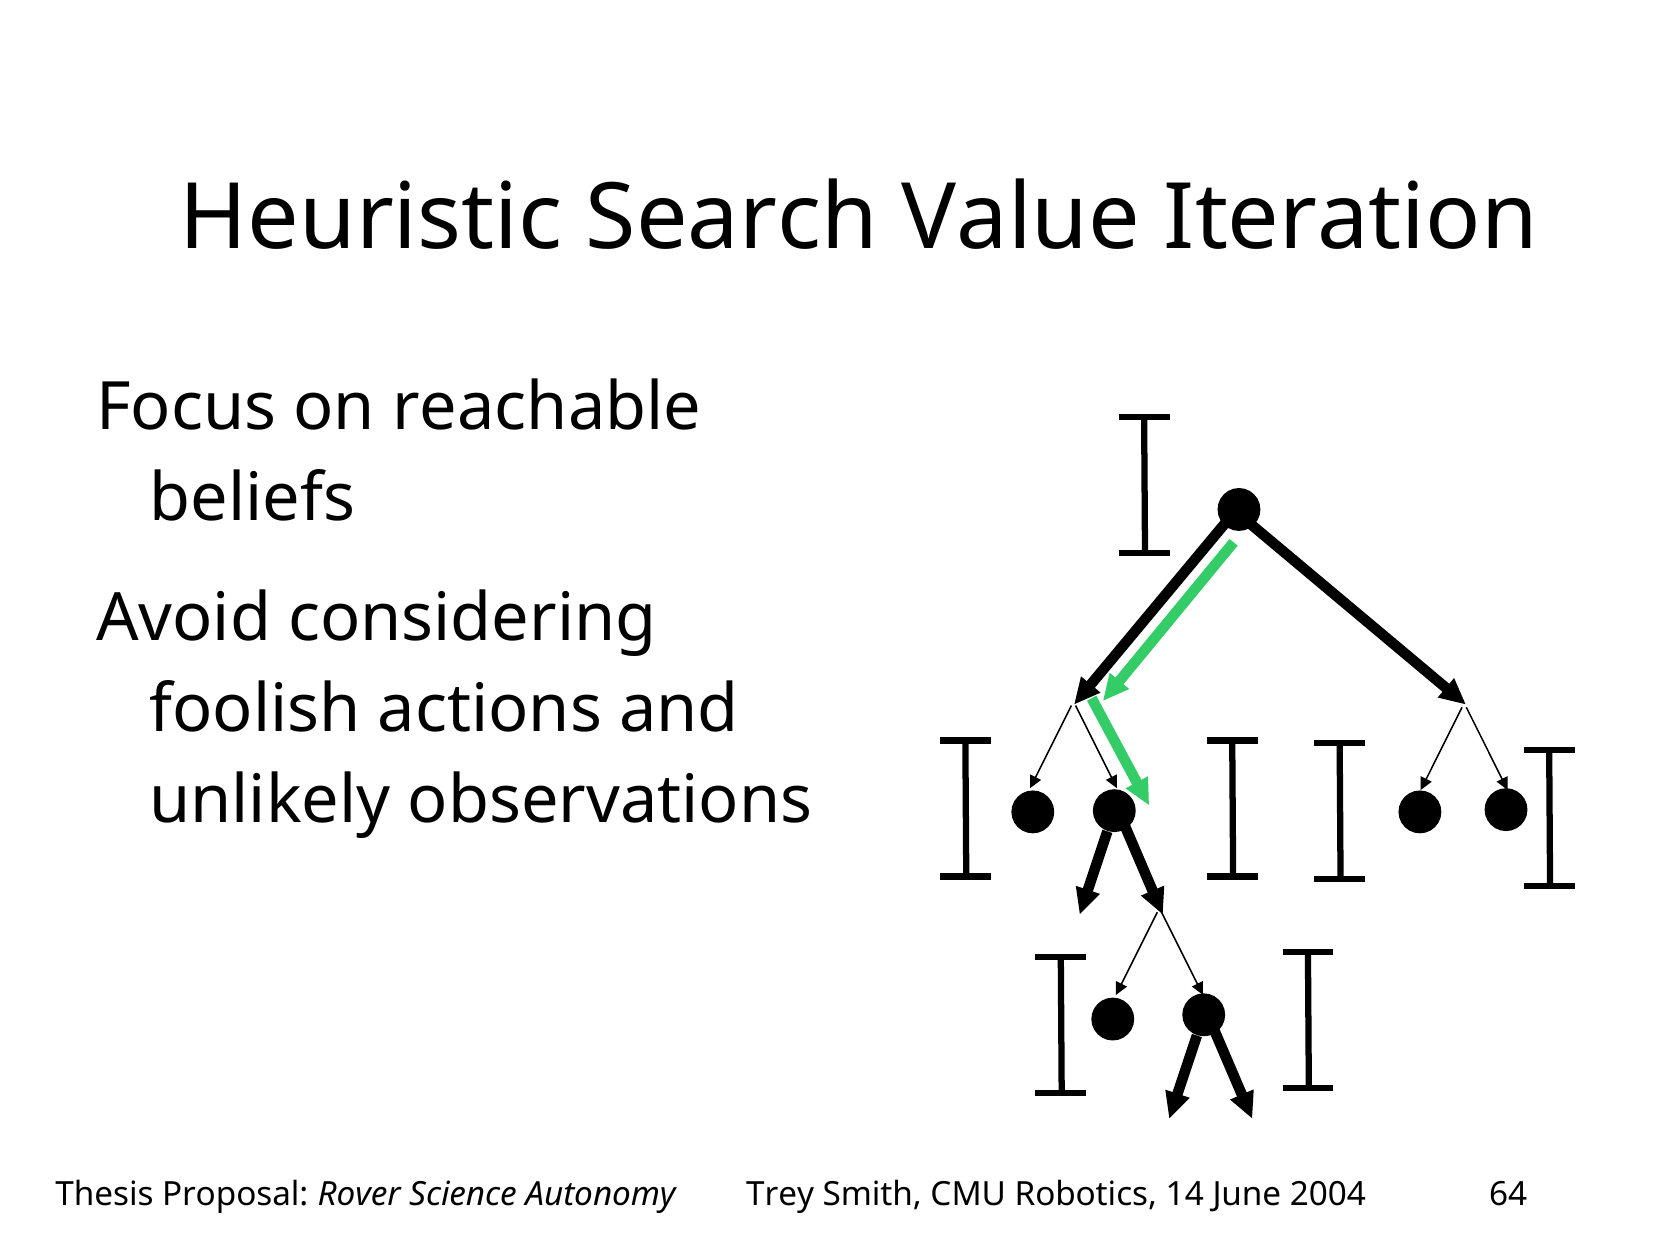

# Heuristic Search Value Iteration
Focus on reachable beliefs
Avoid considering foolish actions and unlikely observations